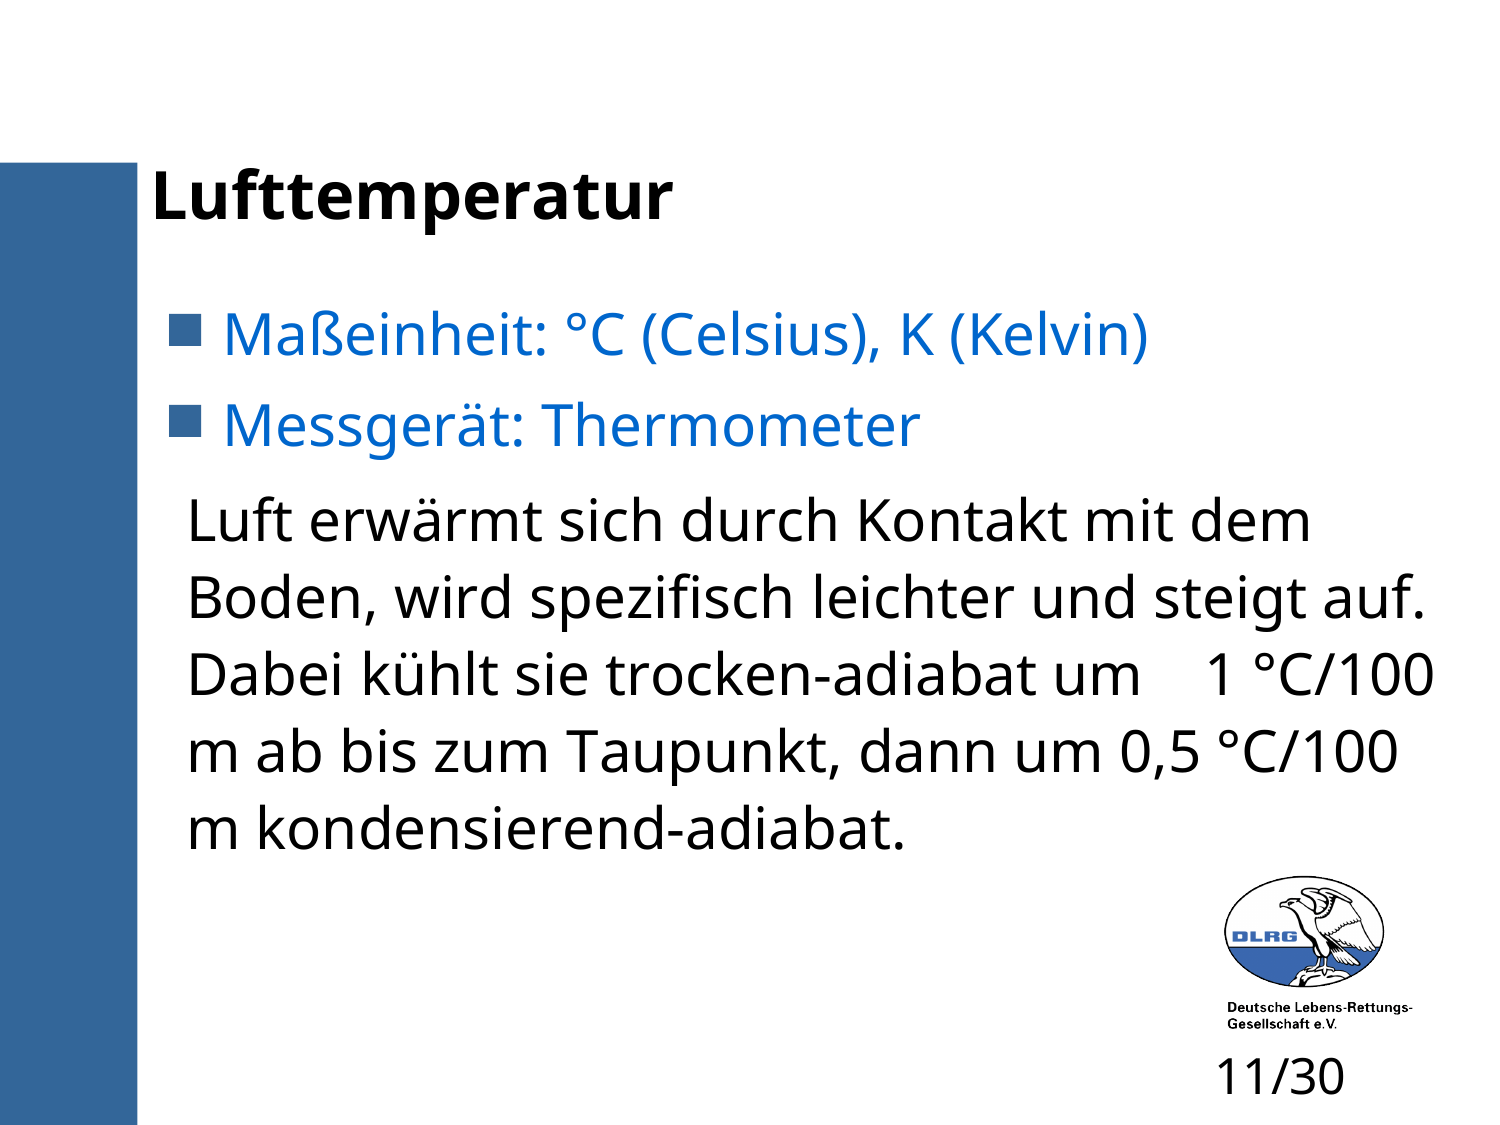

# Lufttemperatur
Maßeinheit: °C (Celsius), K (Kelvin)
Messgerät: Thermometer
Luft erwärmt sich durch Kontakt mit dem
Boden, wird spezifisch leichter und steigt auf. Dabei kühlt sie trocken-adiabat um 1 °C/100 m ab bis zum Taupunkt, dann um 0,5 °C/100 m kondensierend-adiabat.